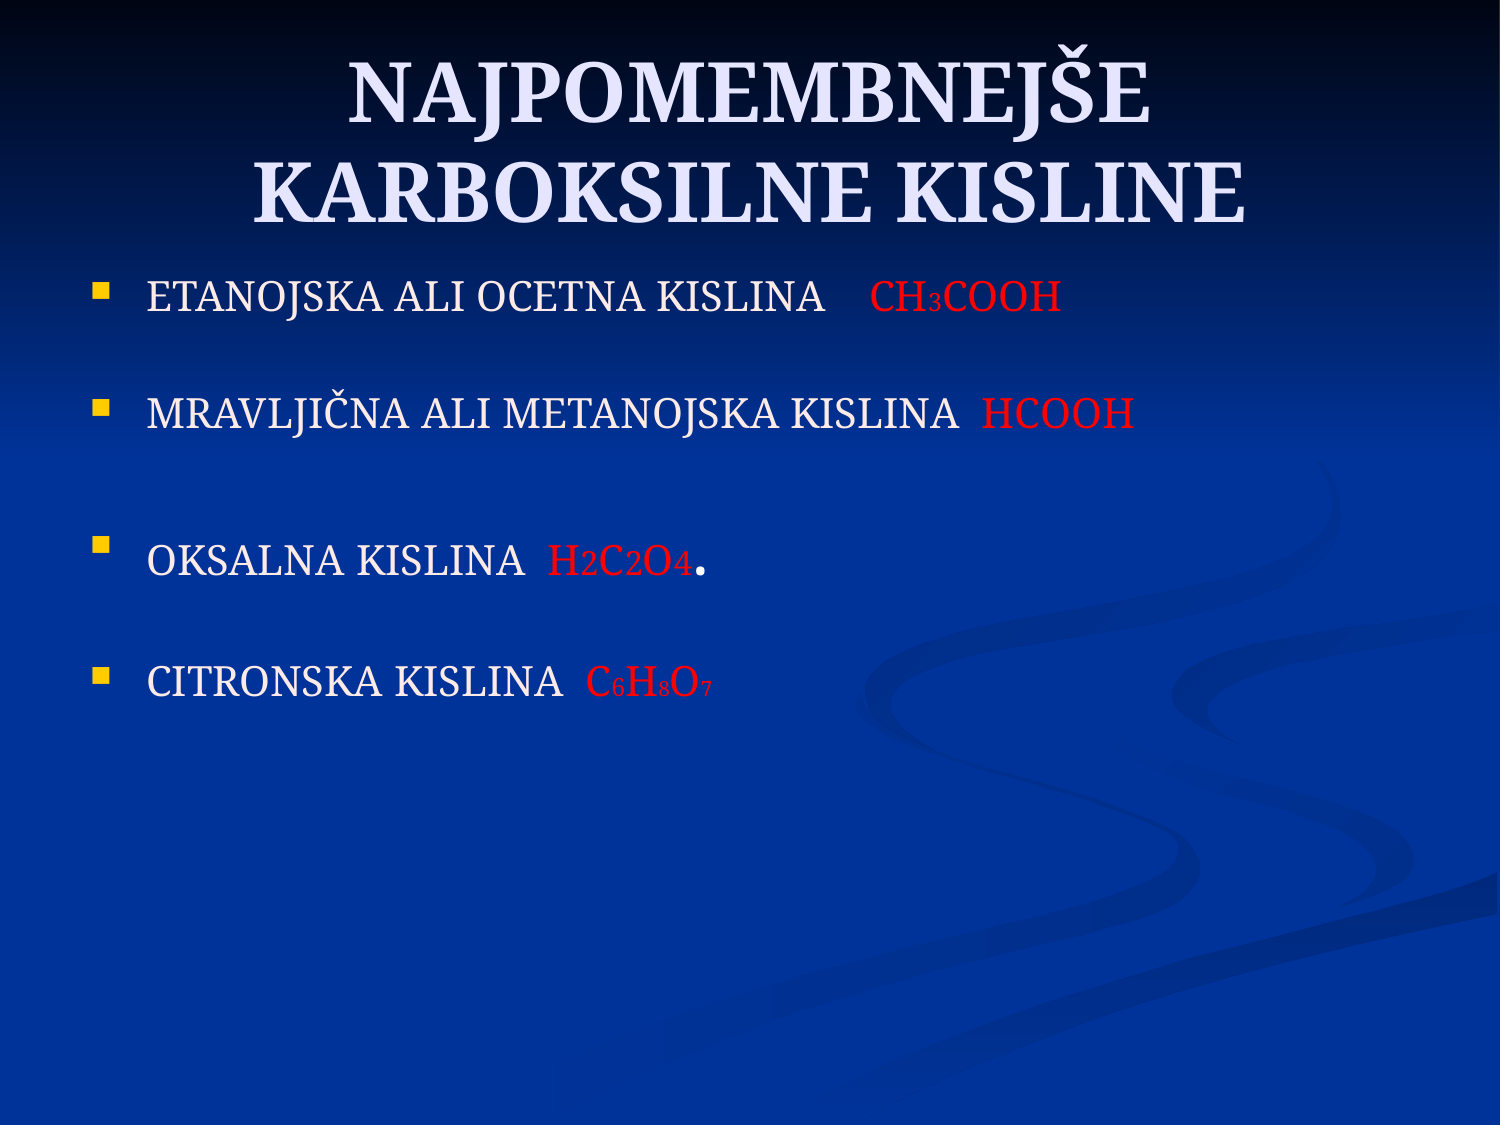

# NAJPOMEMBNEJŠE KARBOKSILNE KISLINE
ETANOJSKA ALI OCETNA KISLINA CH3COOH
MRAVLJIČNA ALI METANOJSKA KISLINA HCOOH
OKSALNA KISLINA H2C2O4.
CITRONSKA KISLINA C6H8O7